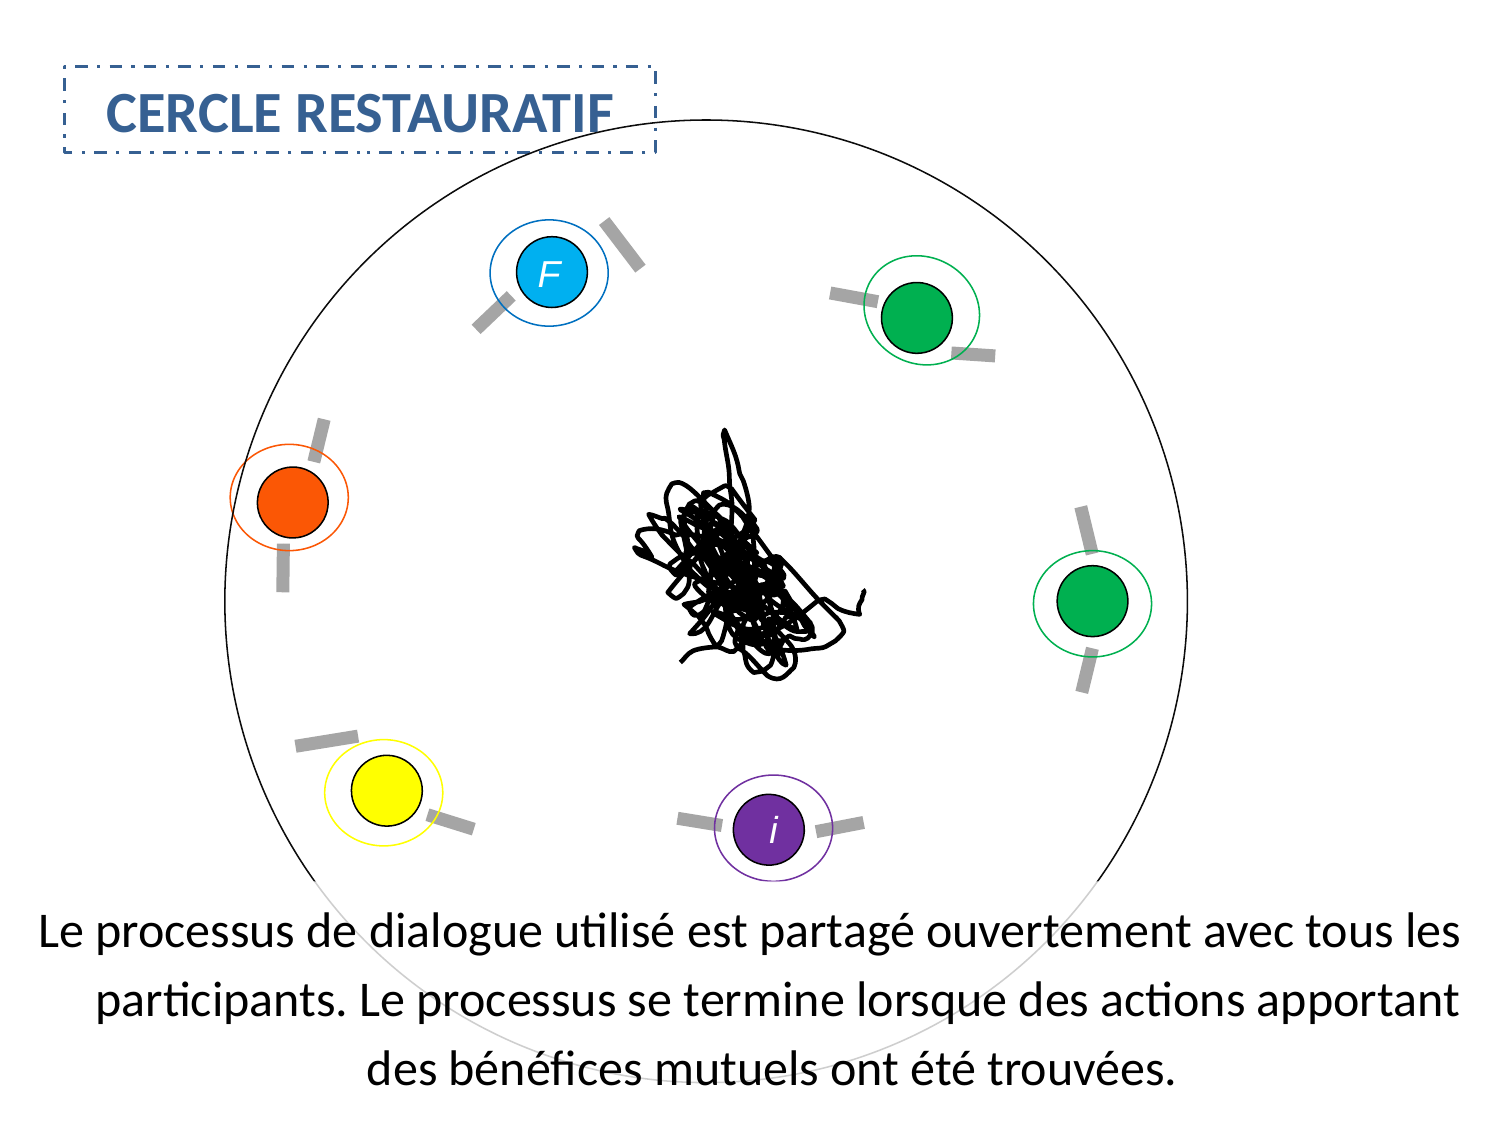

CERCLE RESTAURATIF
F
i
Le processus de dialogue utilisé est partagé ouvertement avec tous les participants. Le processus se termine lorsque des actions apportant des bénéfices mutuels ont été trouvées.